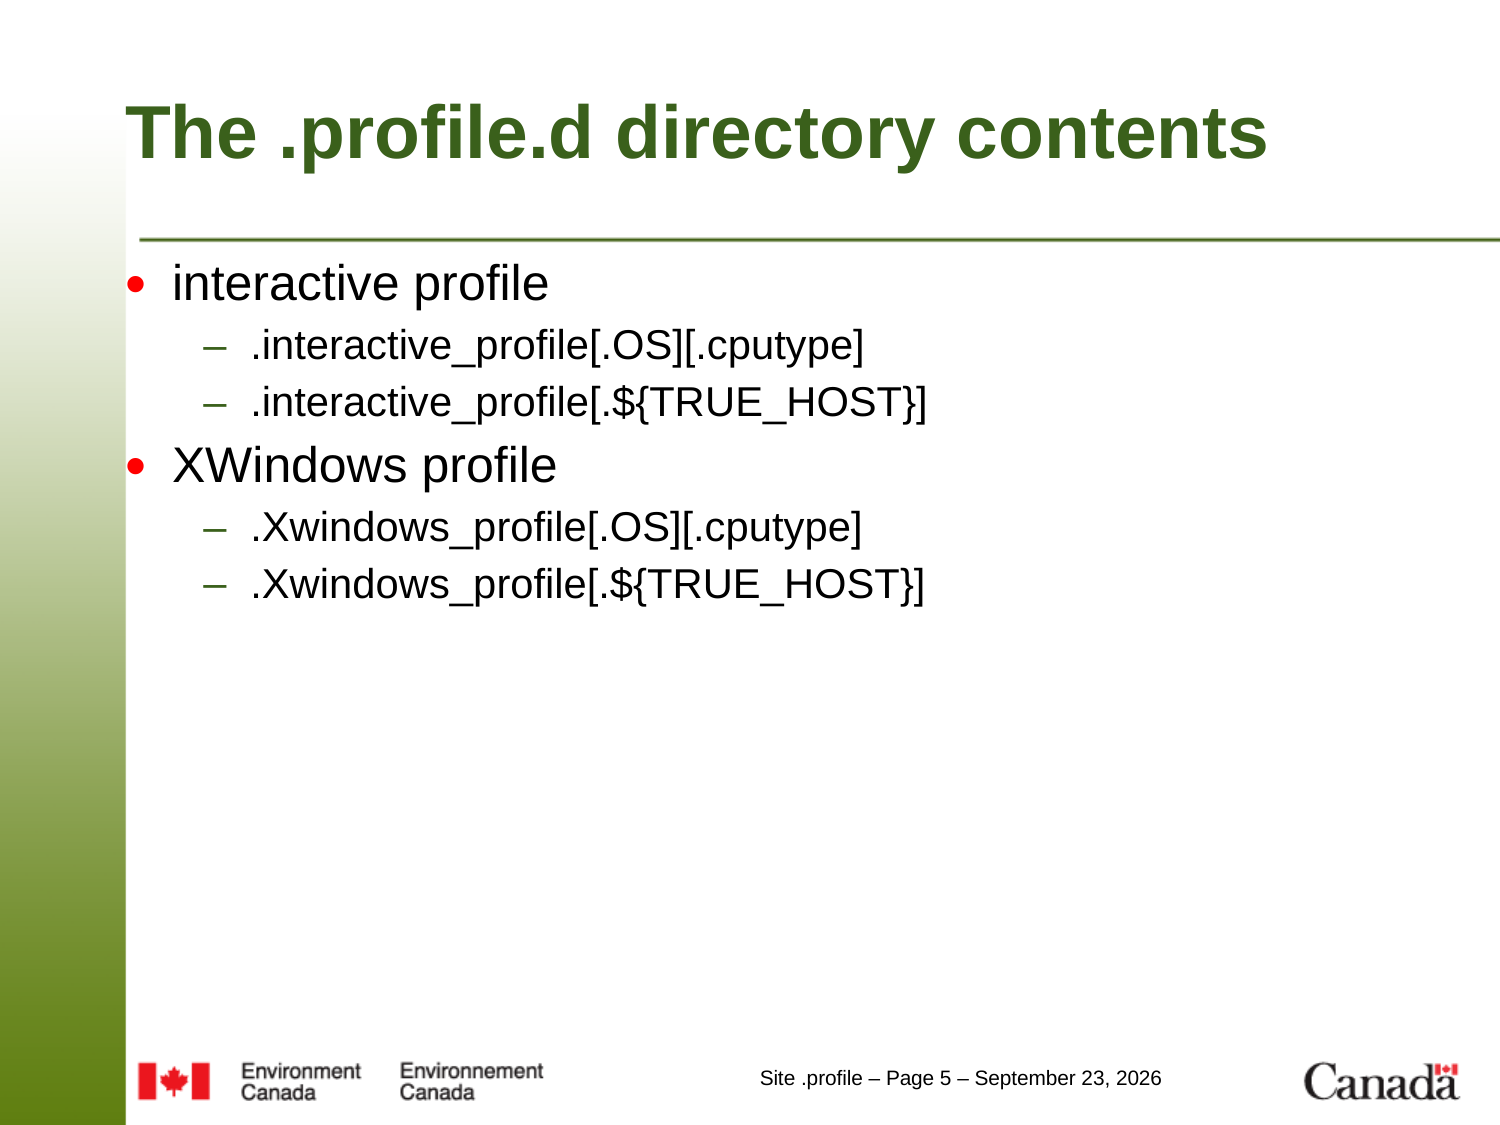

# The .profile.d directory contents
interactive profile
.interactive_profile[.OS][.cputype]
.interactive_profile[.${TRUE_HOST}]
XWindows profile
.Xwindows_profile[.OS][.cputype]
.Xwindows_profile[.${TRUE_HOST}]